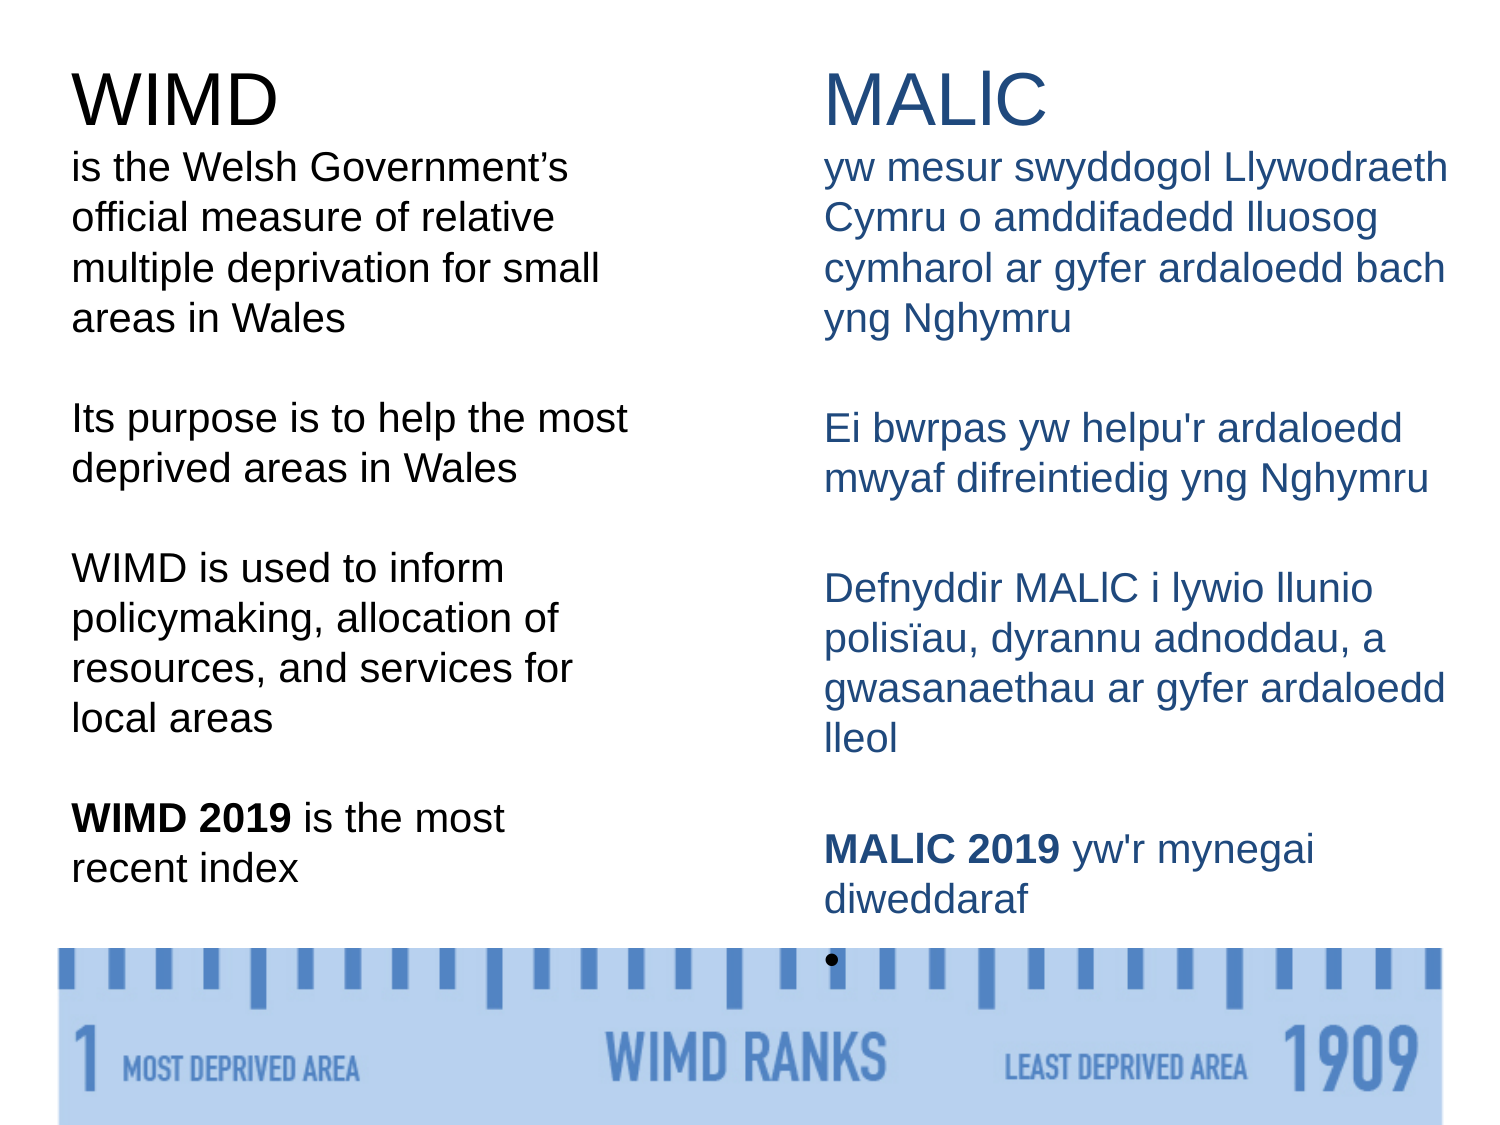

WIMD
is the Welsh Government’s official measure of relative multiple deprivation for small areas in Wales
Its purpose is to help the most deprived areas in Wales
WIMD is used to inform policymaking, allocation of resources, and services for local areas
WIMD 2019 is the most recent index
MALlC
yw mesur swyddogol Llywodraeth Cymru o amddifadedd lluosog cymharol ar gyfer ardaloedd bach yng Nghymru
Ei bwrpas yw helpu'r ardaloedd mwyaf difreintiedig yng Nghymru
Defnyddir MALlC i lywio llunio polisïau, dyrannu adnoddau, a gwasanaethau ar gyfer ardaloedd lleol
MALlC 2019 yw'r mynegai diweddaraf